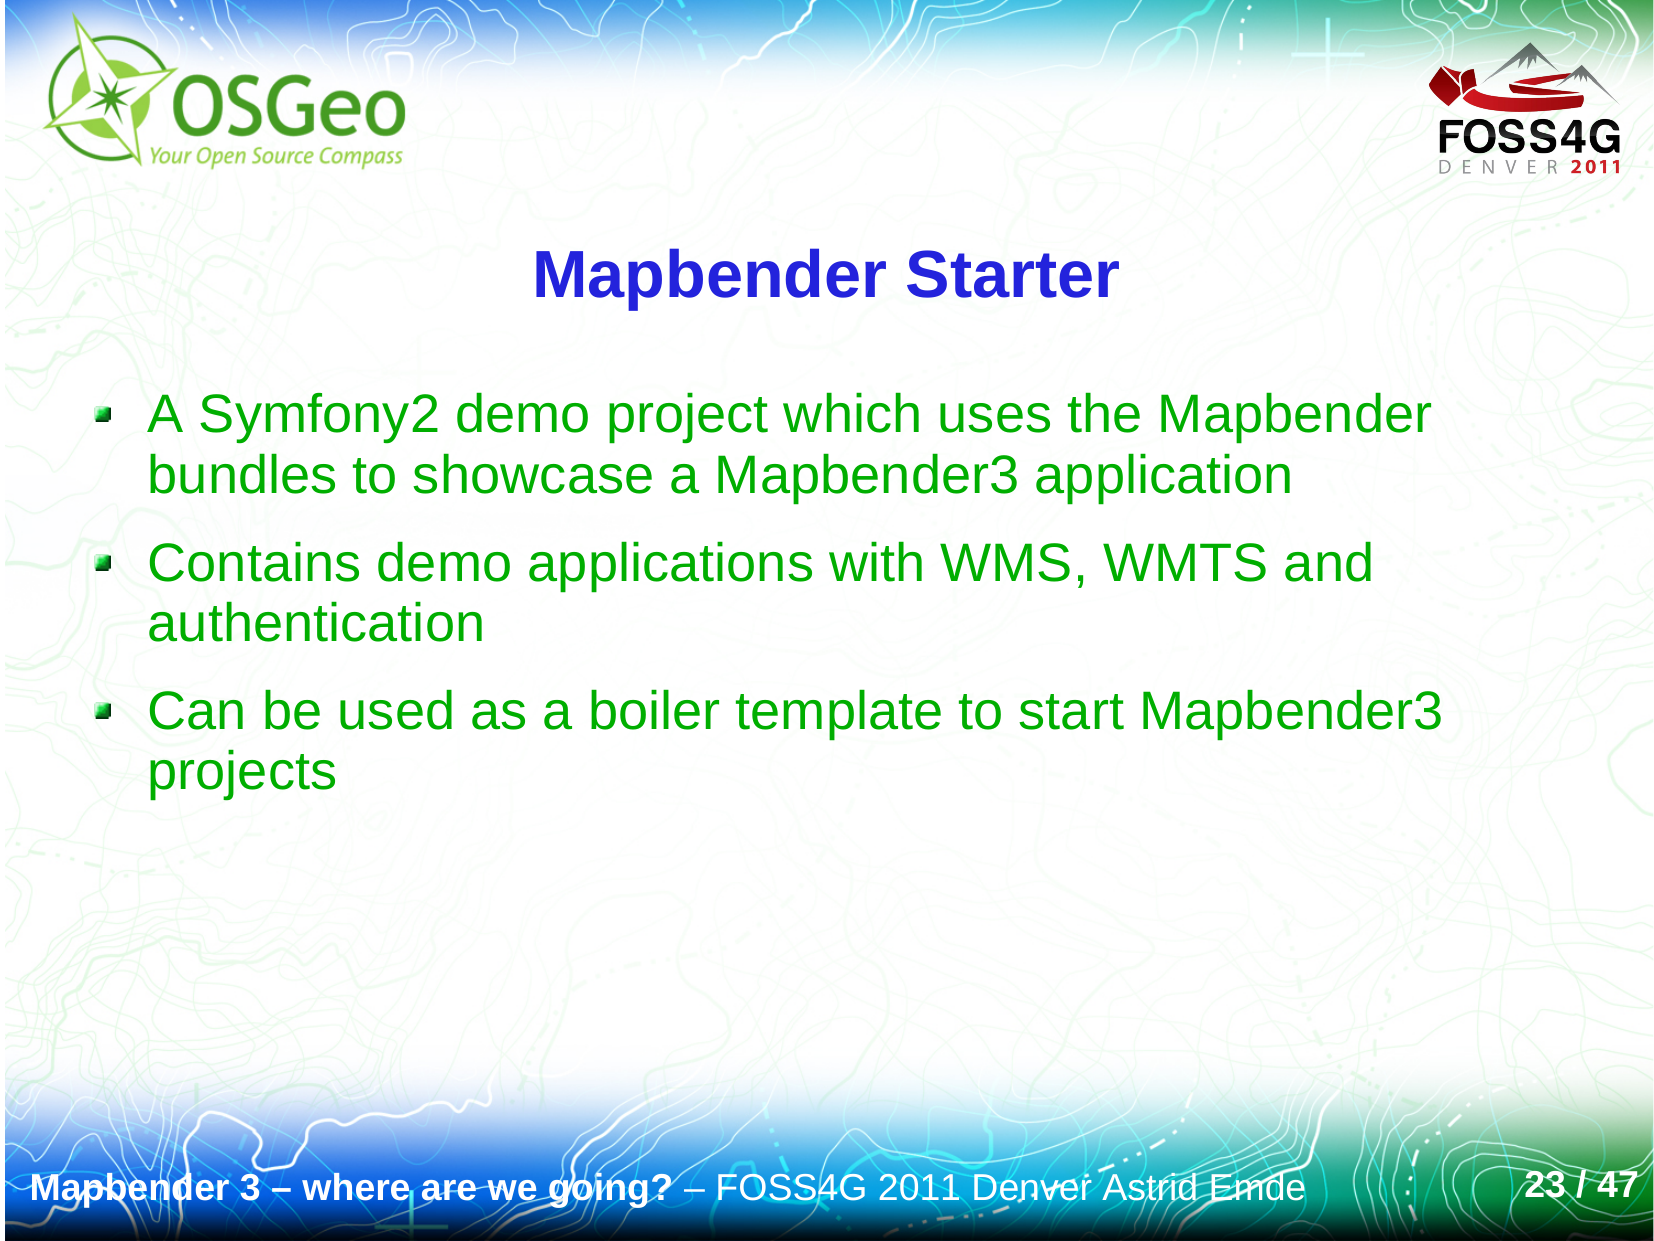

# Mapbender Starter
A Symfony2 demo project which uses the Mapbender bundles to showcase a Mapbender3 application
Contains demo applications with WMS, WMTS and authentication
Can be used as a boiler template to start Mapbender3 projects